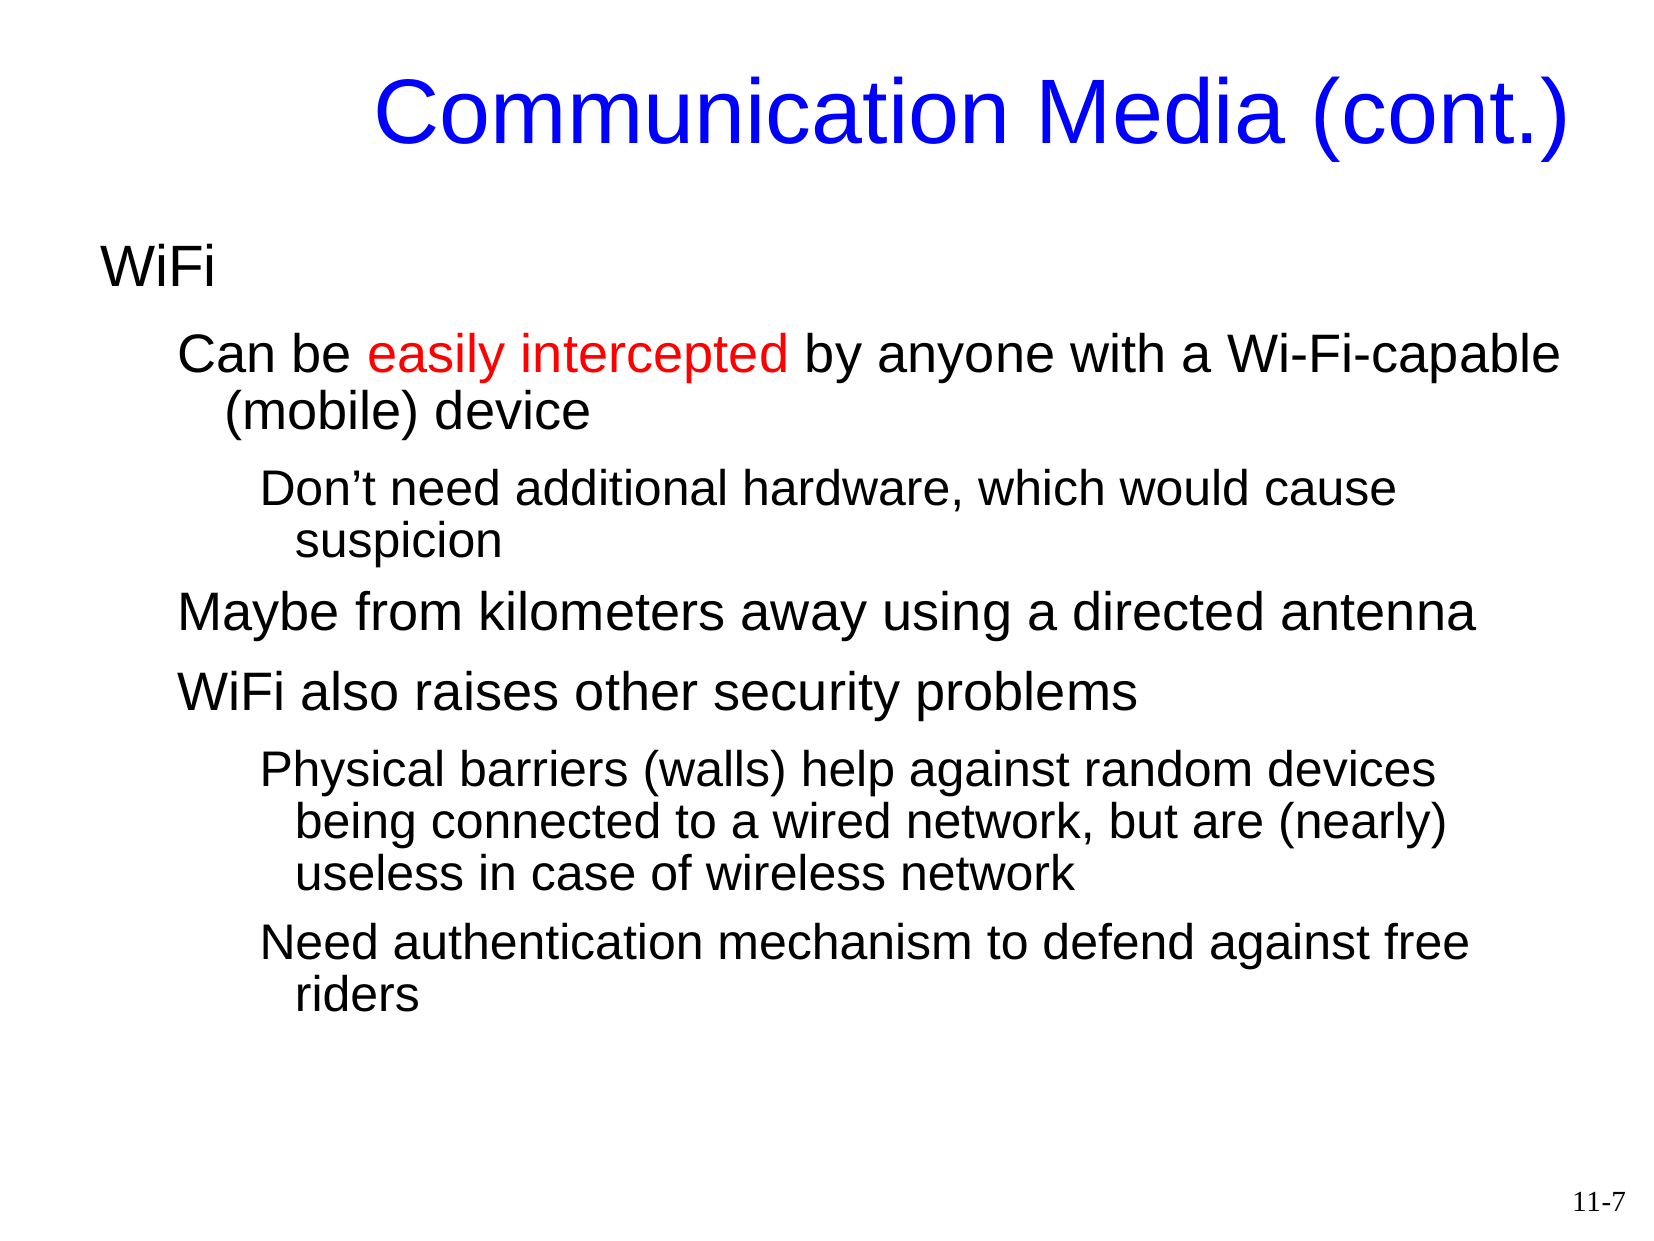

# Communication Media (cont.)
WiFi
Can be easily intercepted by anyone with a Wi-Fi-capable (mobile) device
Don’t need additional hardware, which would cause suspicion
Maybe from kilometers away using a directed antenna
WiFi also raises other security problems
Physical barriers (walls) help against random devices being connected to a wired network, but are (nearly) useless in case of wireless network
Need authentication mechanism to defend against free riders